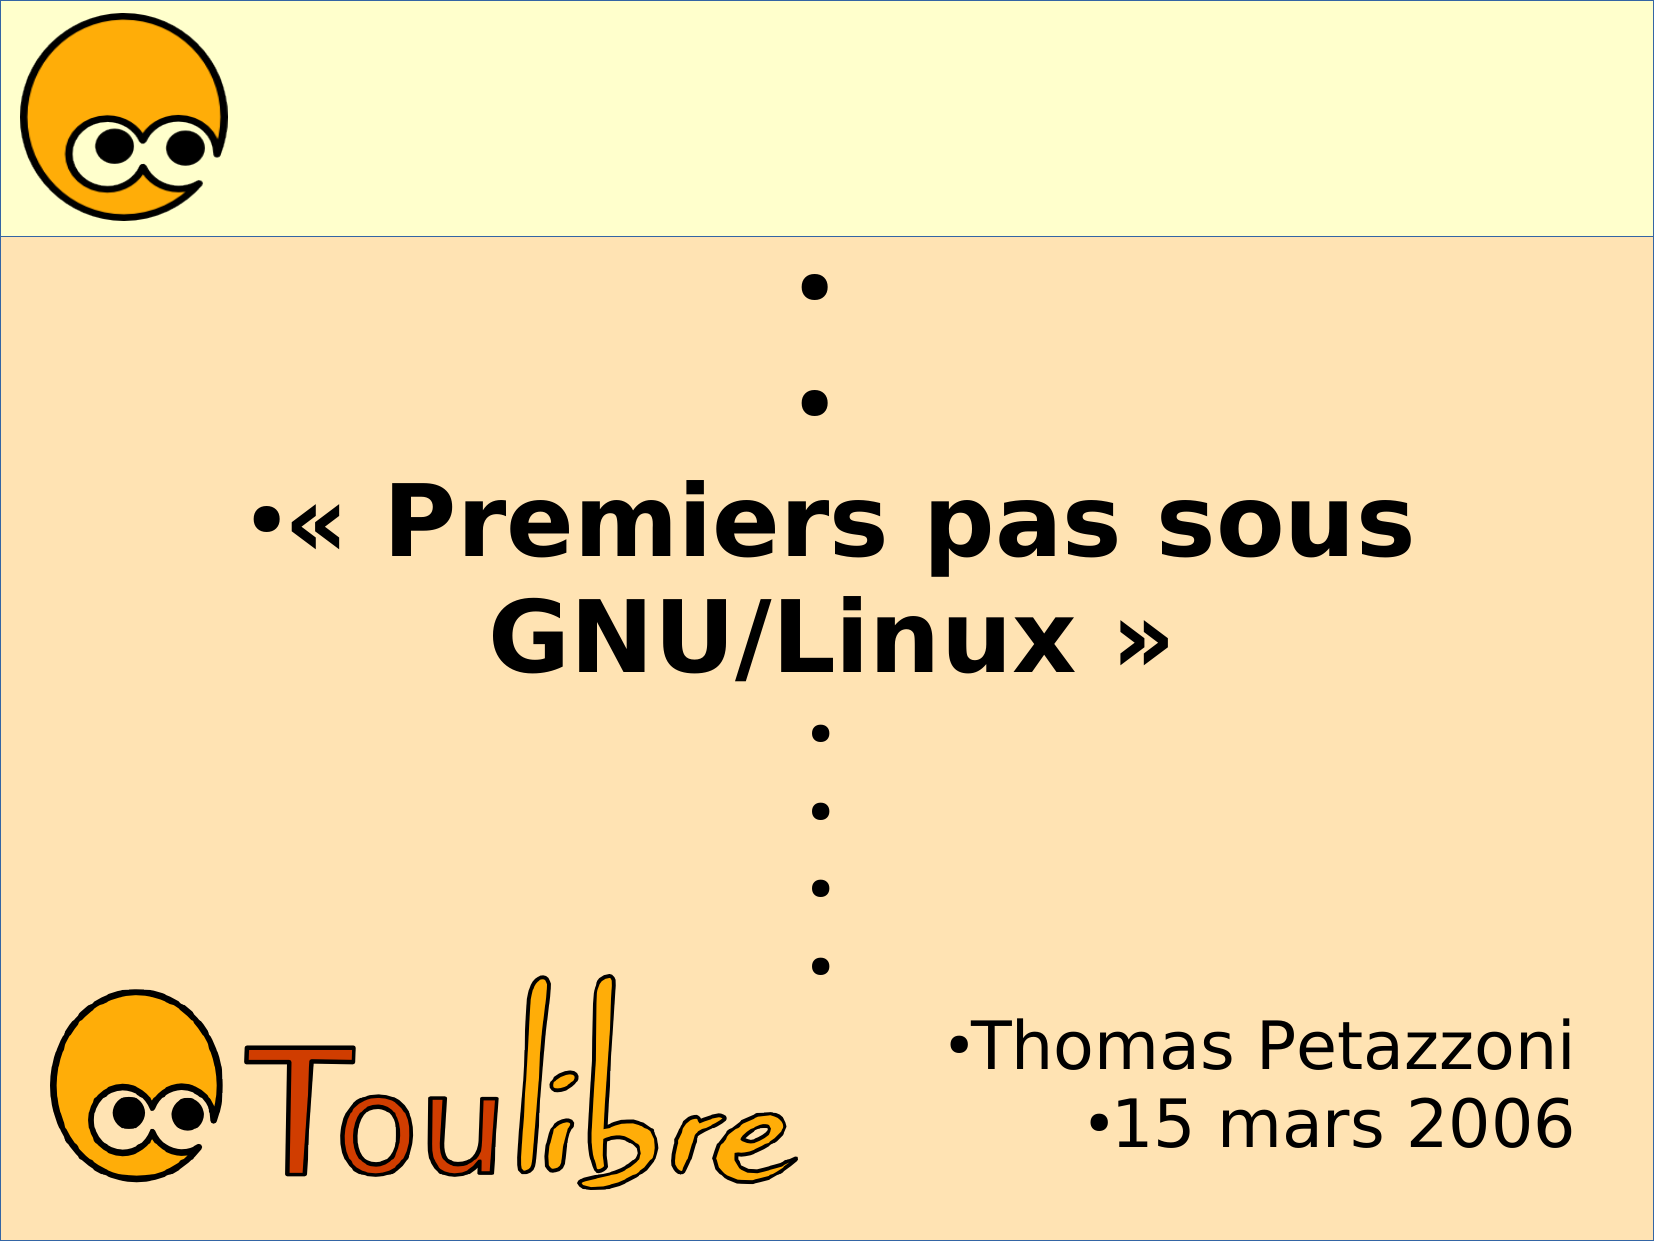

# « Premiers pas sous GNU/Linux »
Thomas Petazzoni
15 mars 2006